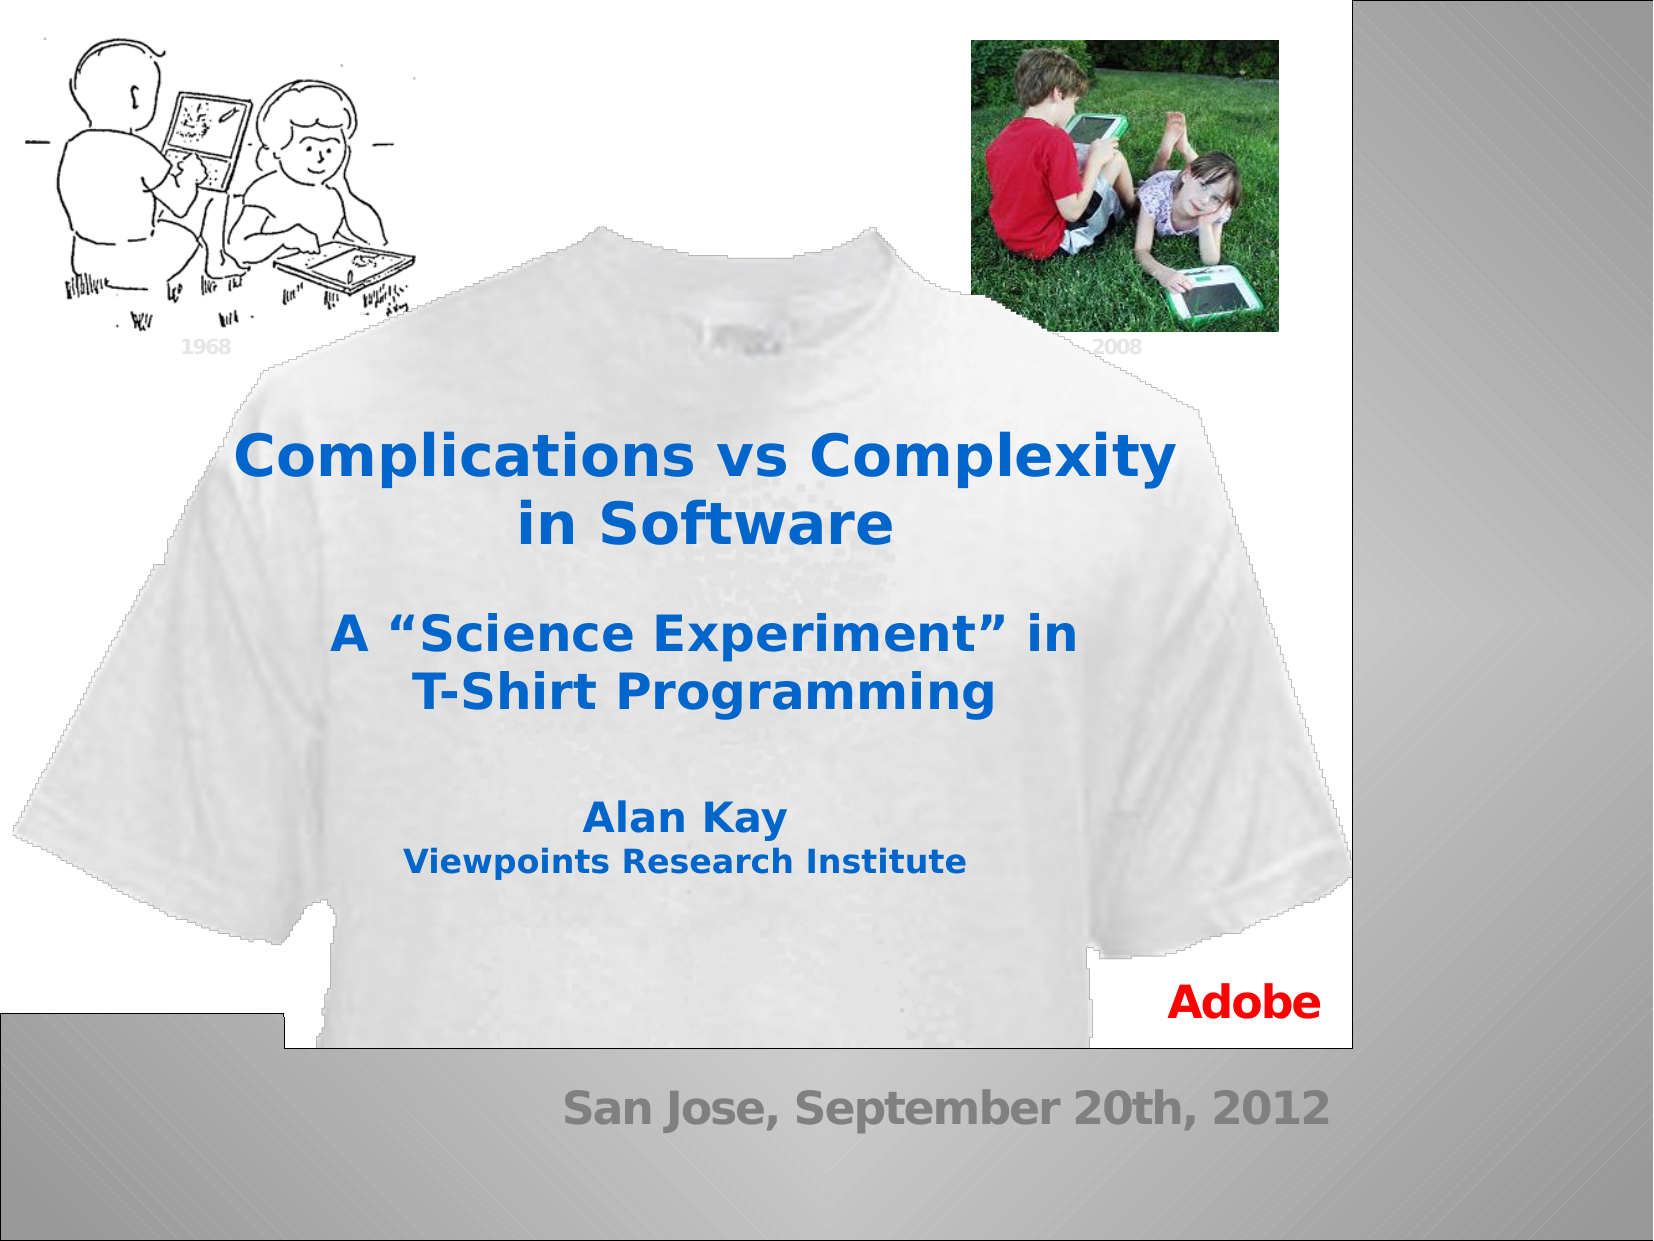

1968
2008
Complications vs Complexity in Software
A “Science Experiment” in T-Shirt Programming
Alan Kay
Viewpoints Research Institute
Adobe
San Jose, September 20th, 2012